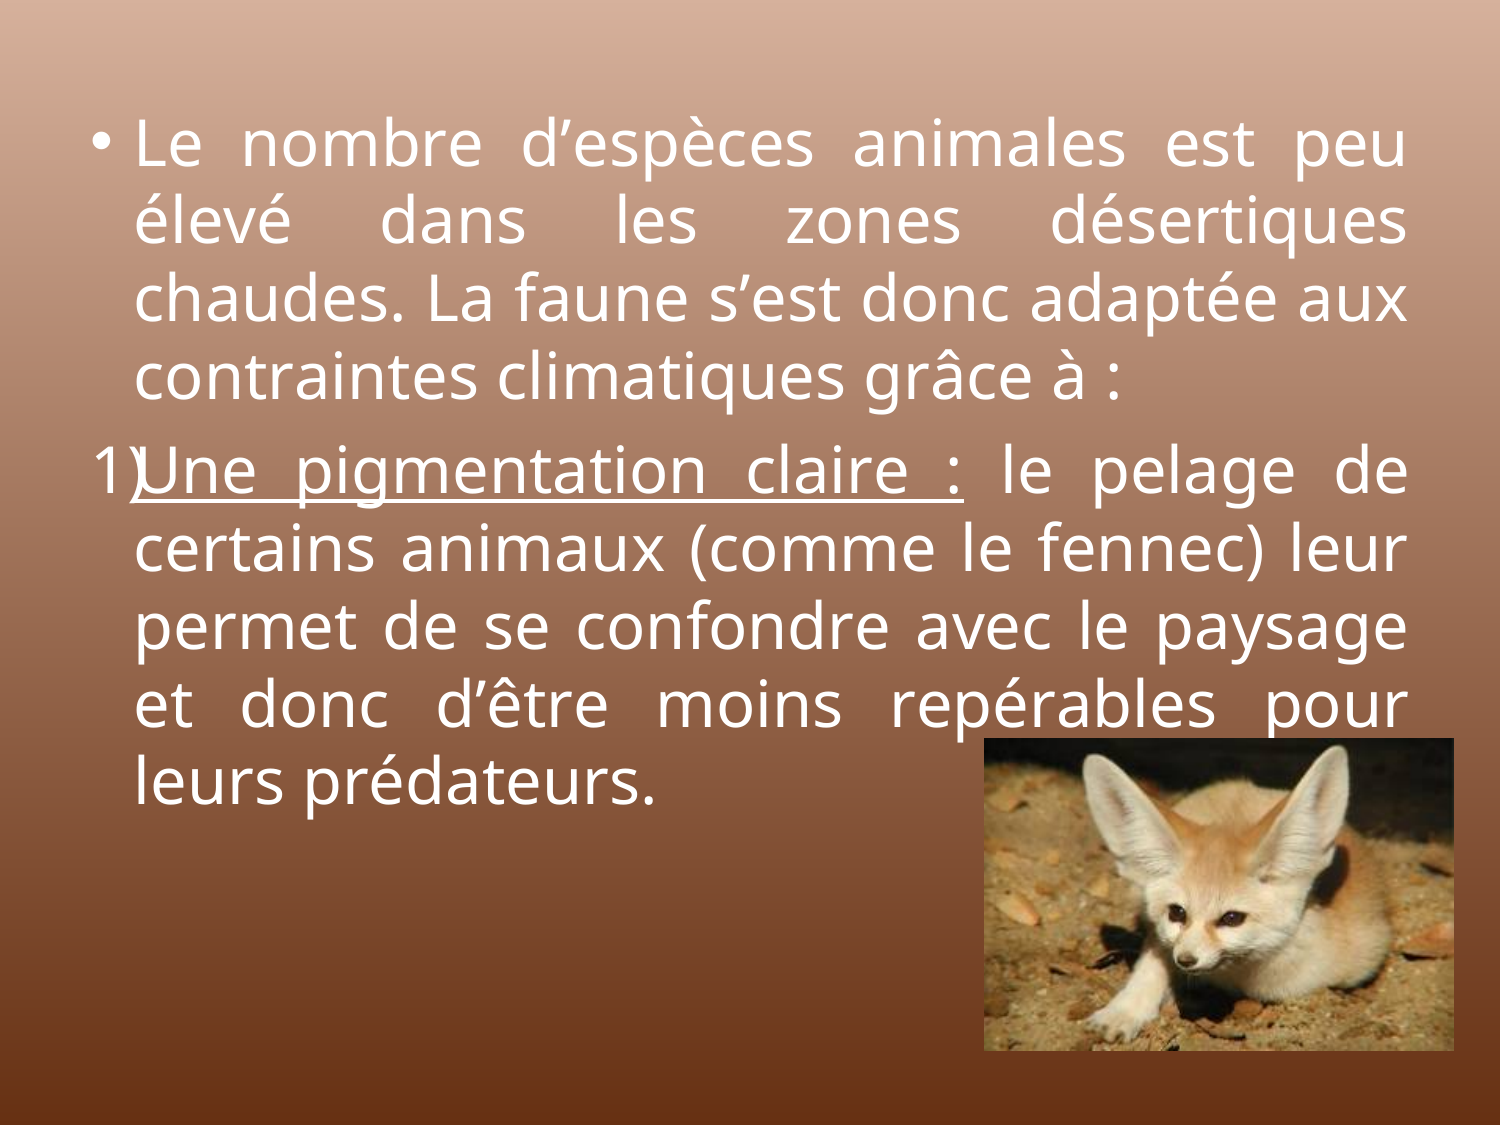

# Le nombre d’espèces animales est peu élevé dans les zones désertiques chaudes. La faune s’est donc adaptée aux contraintes climatiques grâce à :
Une pigmentation claire : le pelage de certains animaux (comme le fennec) leur permet de se confondre avec le paysage et donc d’être moins repérables pour leurs prédateurs.